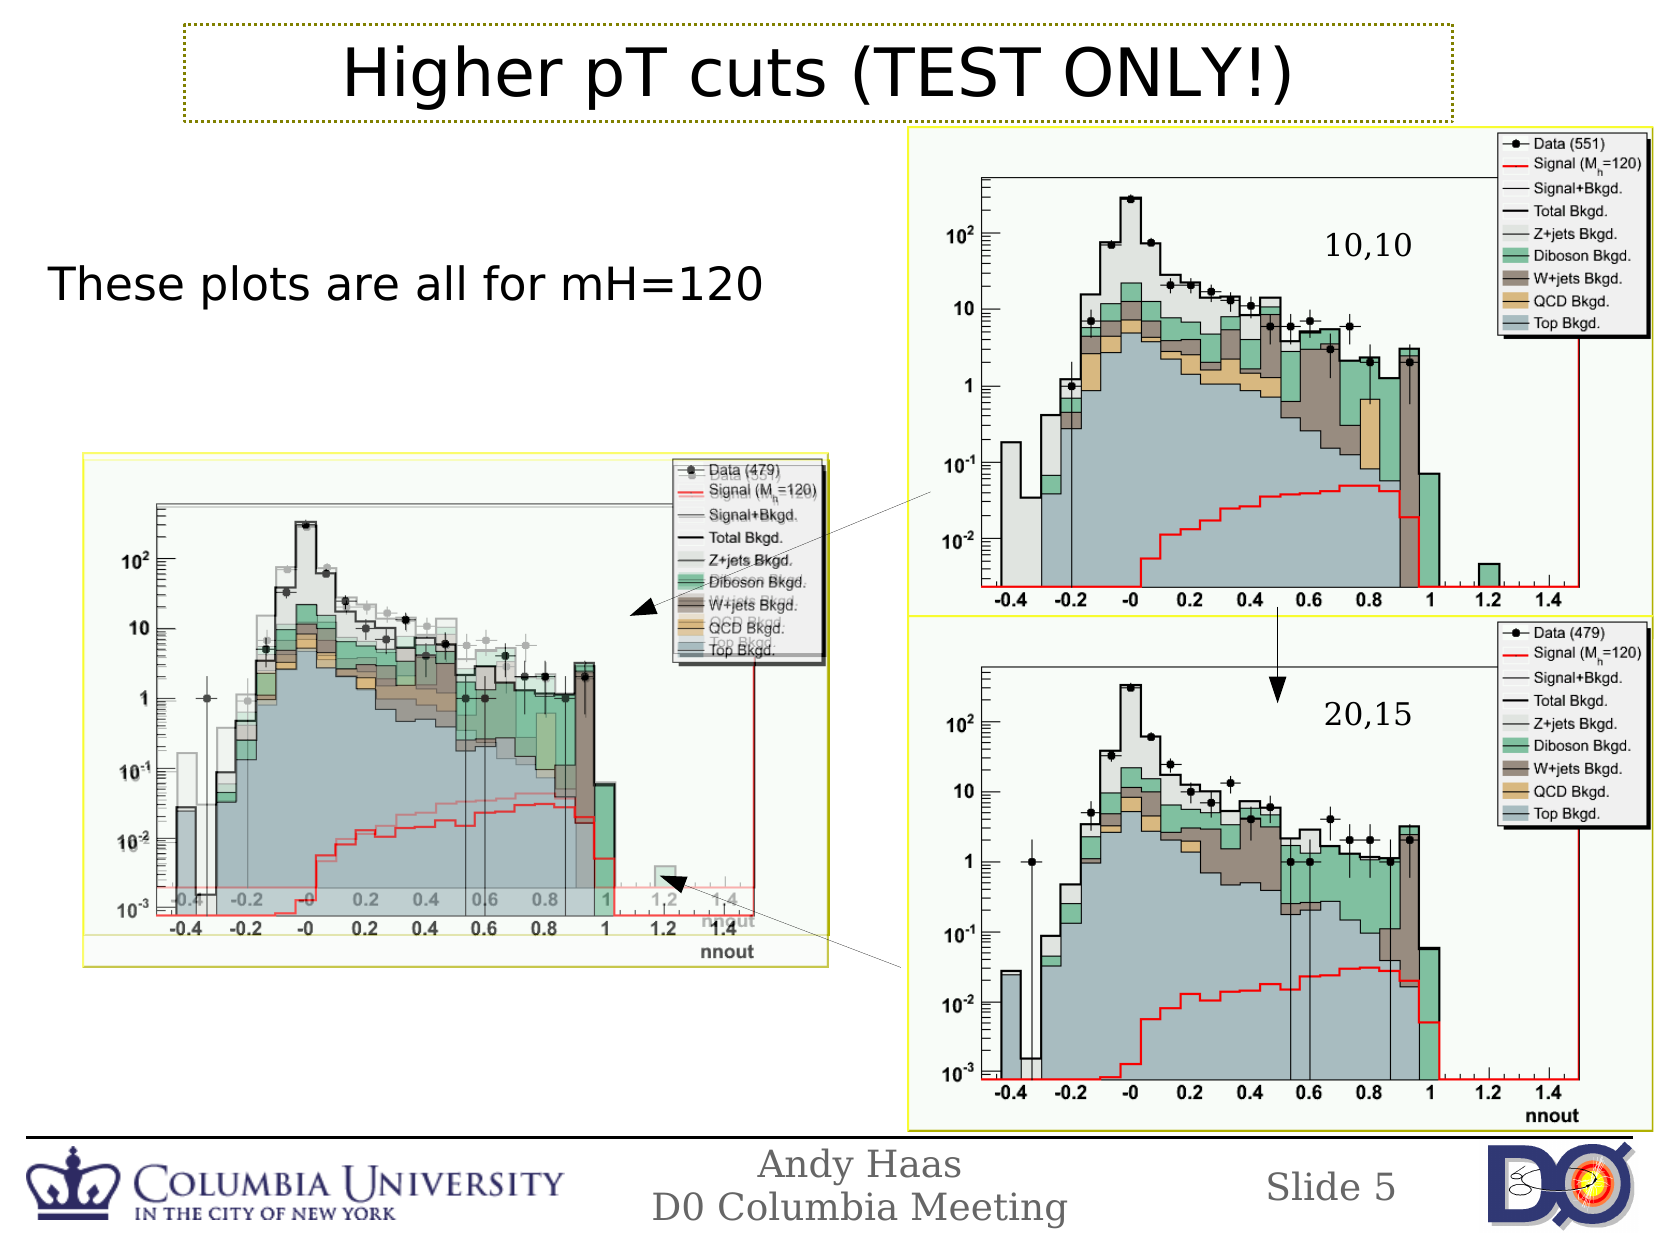

# Higher pT cuts (TEST ONLY!)
These plots are all for mH=120
10,10
20,15